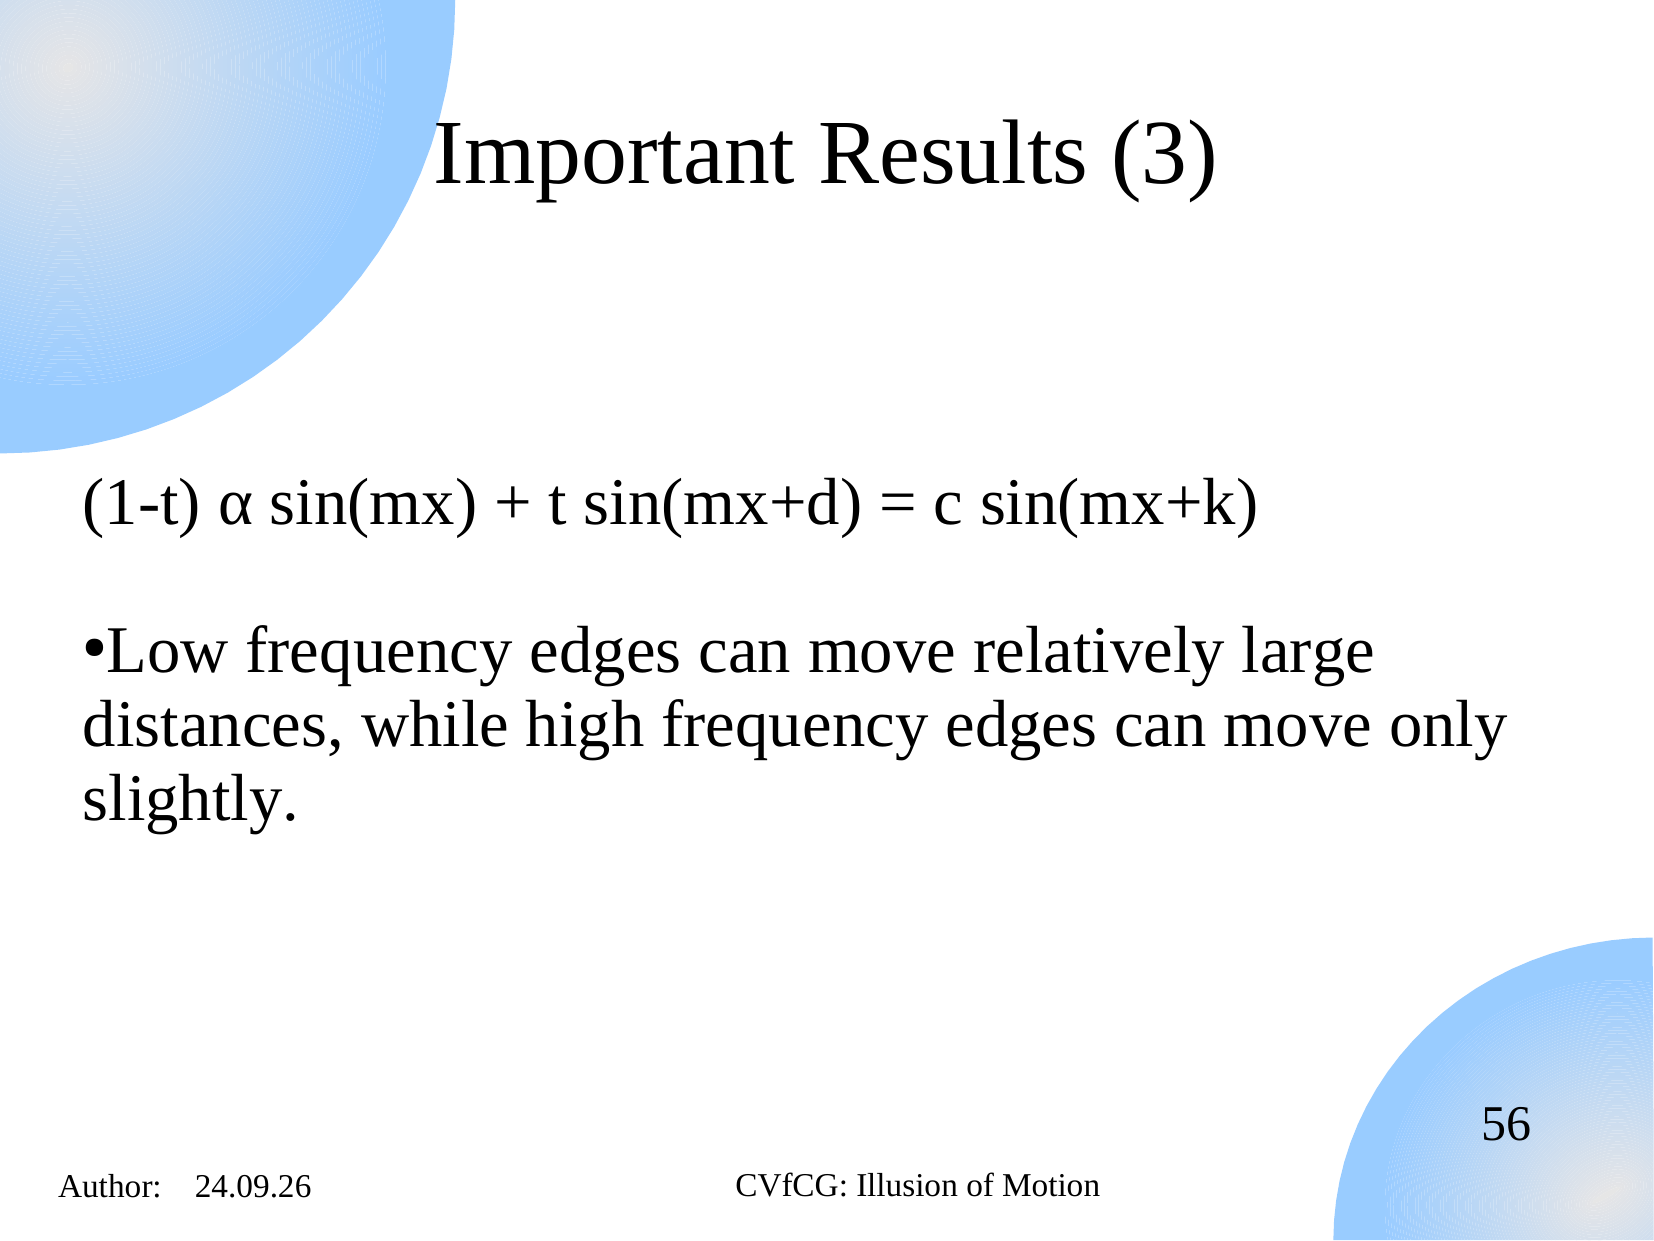

# Important Results (3)
(1-t) α sin(mx) + t sin(mx+d) = c sin(mx+k)
Low frequency edges can move relatively large distances, while high frequency edges can move only slightly.
CVfCG: Illusion of Motion